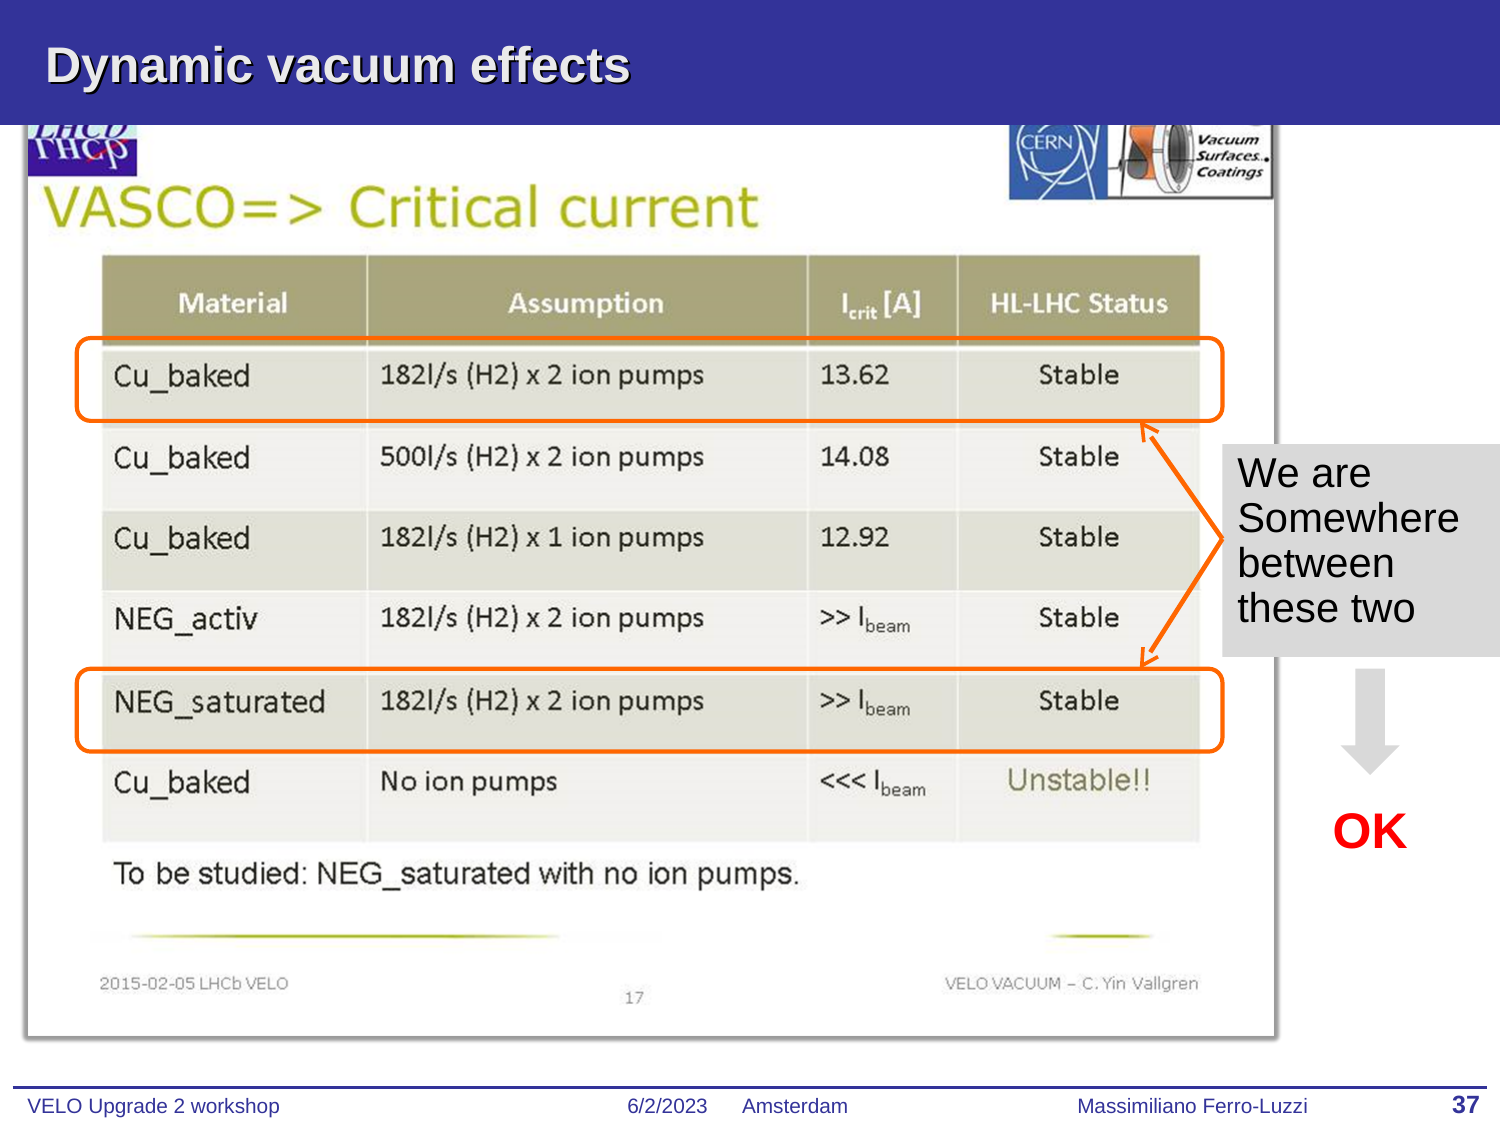

# Dynamic vacuum effects
We are Somewhere between these two
OK